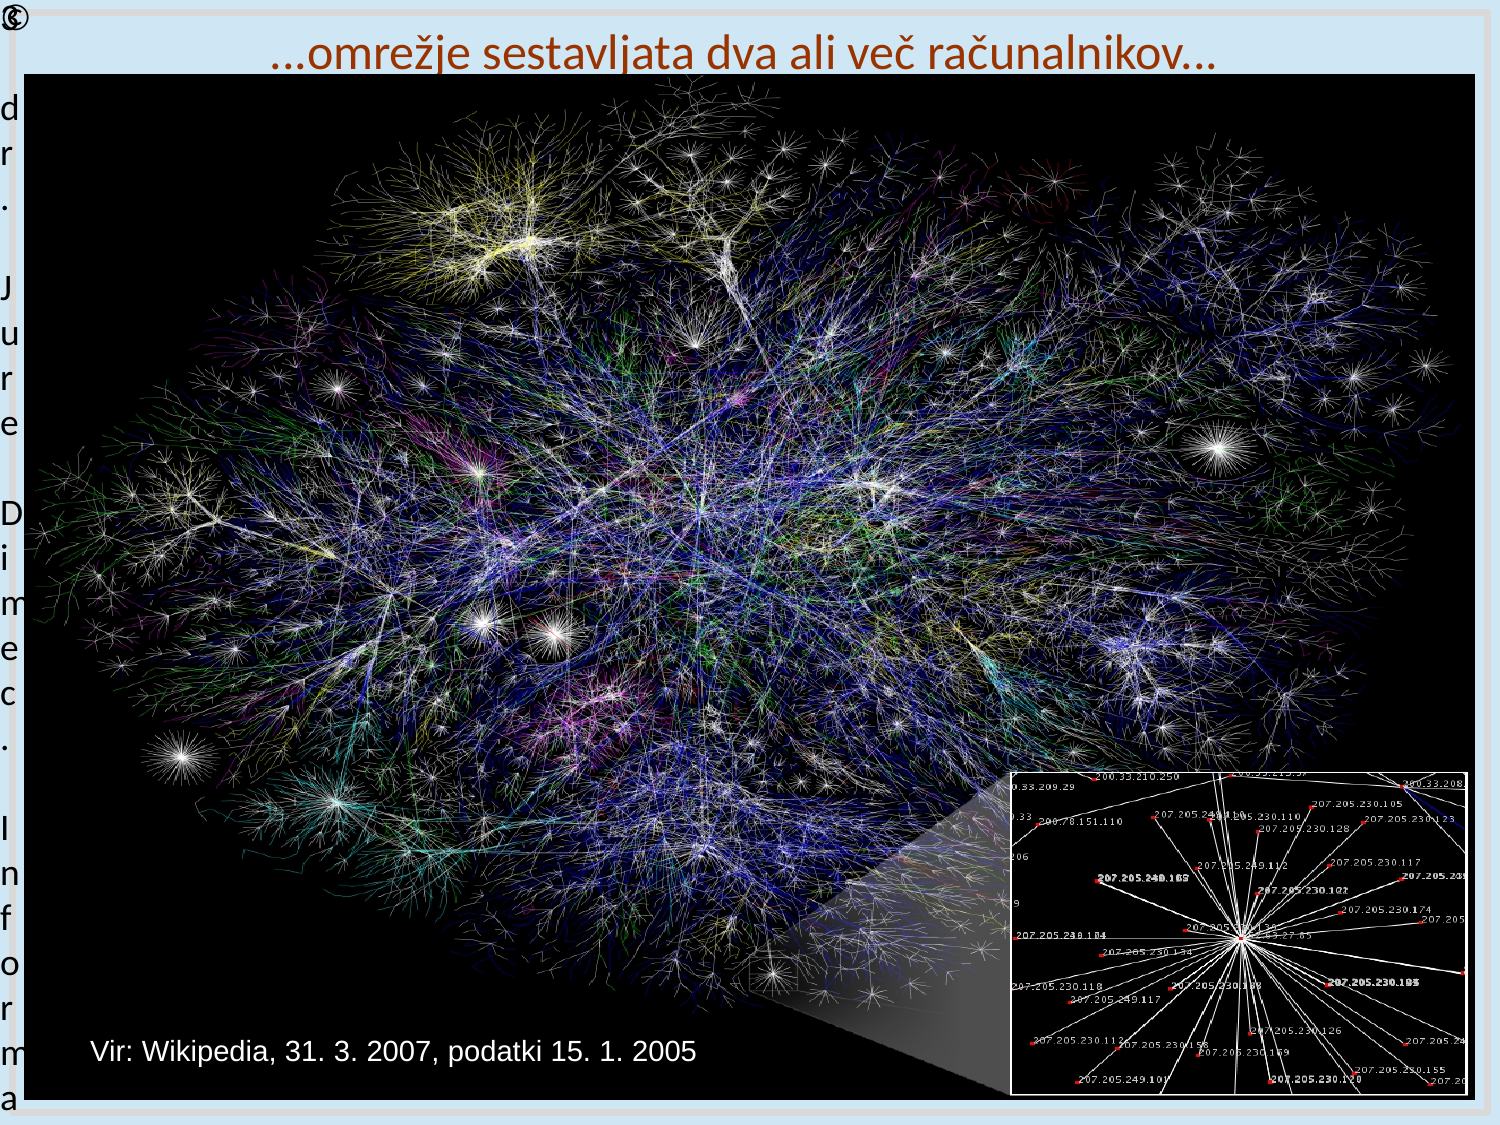

© dr. Jure Dimec. Informacijski viri na Internetu (2012 / 13). Uvod in zgodovina Interneta.
# ...omrežje sestavljata dva ali več računalnikov...
Vir: Wikipedia, 31. 3. 2007, podatki 15. 1. 2005